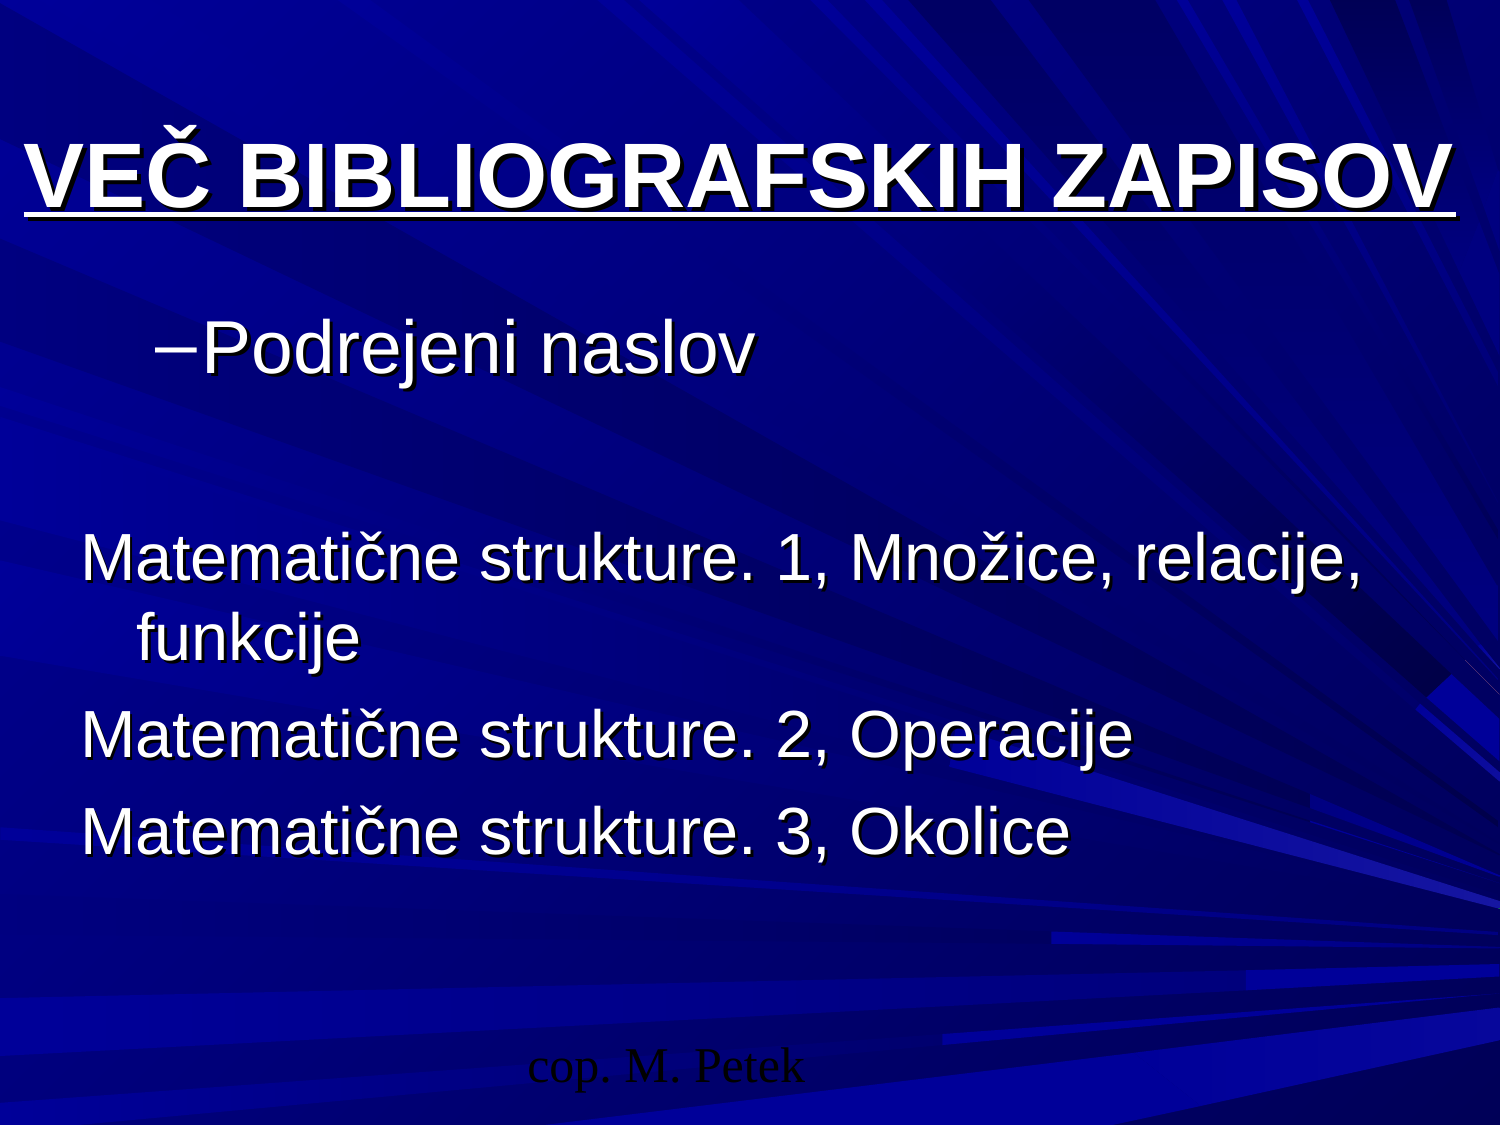

# VEČ BIBLIOGRAFSKIH ZAPISOV
Podrejeni naslov
Matematične strukture. 1, Množice, relacije, funkcije
Matematične strukture. 2, Operacije
Matematične strukture. 3, Okolice
cop. M. Petek